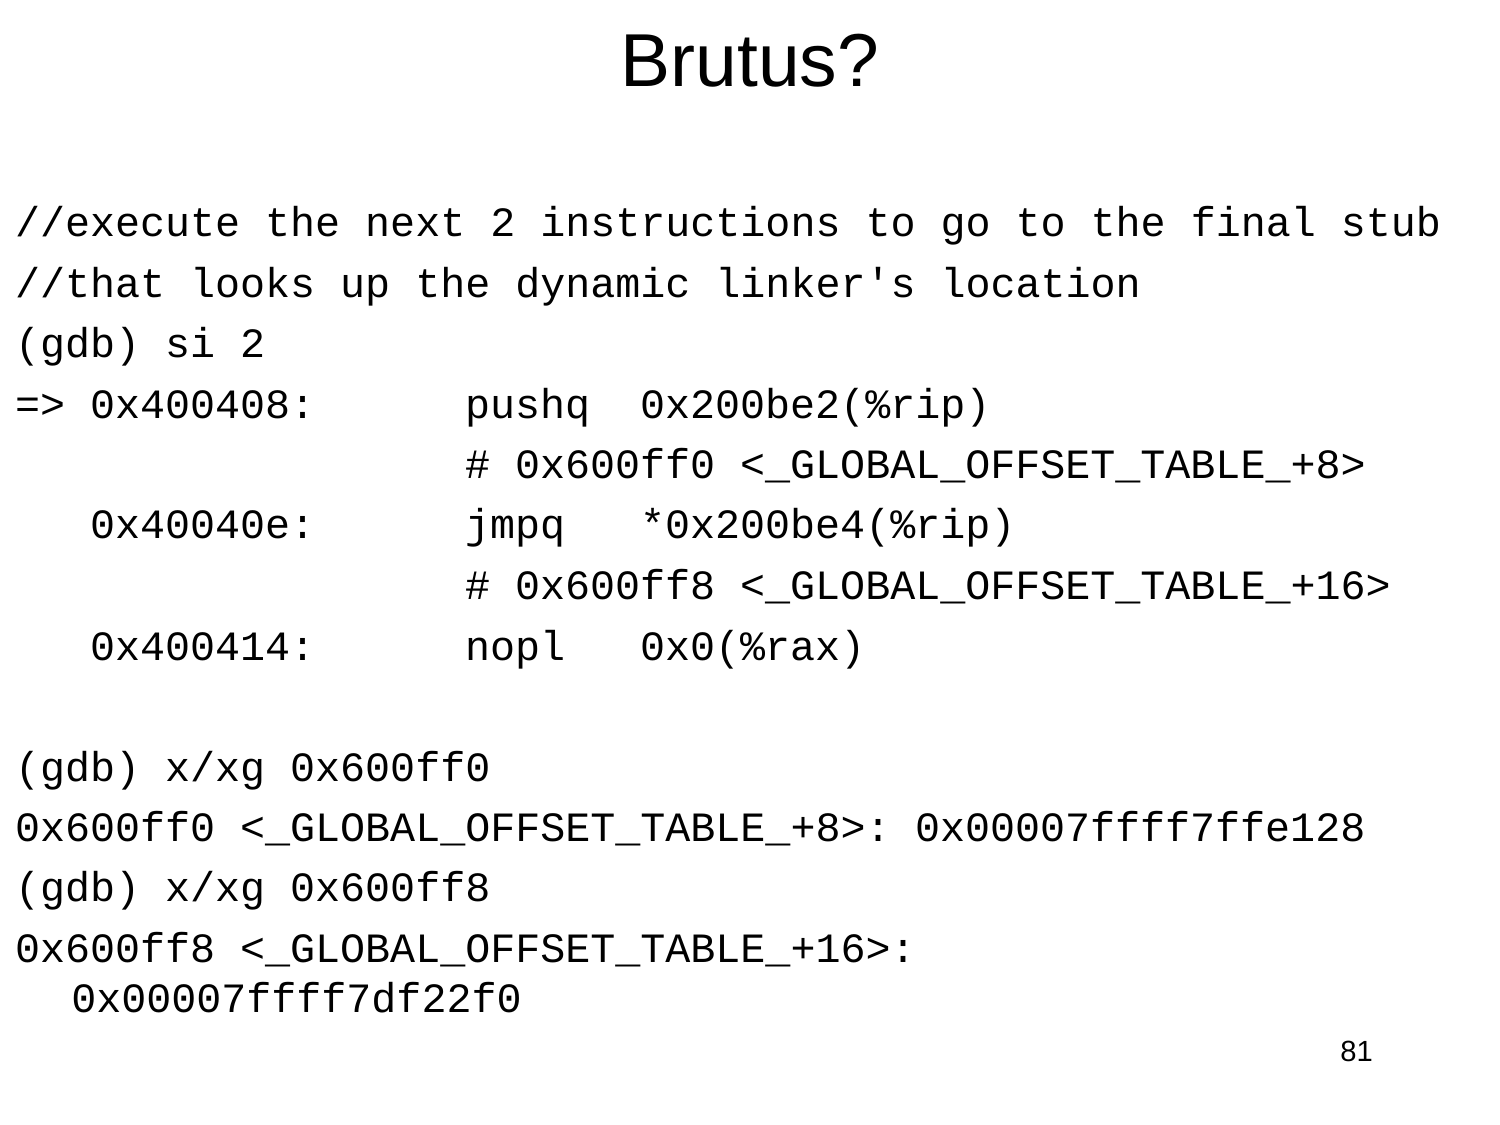

# Brutus?
//execute the next 2 instructions to go to the final stub
//that looks up the dynamic linker's location
(gdb) si 2
=> 0x400408:	pushq 0x200be2(%rip)
				# 0x600ff0 <_GLOBAL_OFFSET_TABLE_+8>
 0x40040e:	jmpq *0x200be4(%rip)
				# 0x600ff8 <_GLOBAL_OFFSET_TABLE_+16>
 0x400414:	nopl 0x0(%rax)
(gdb) x/xg 0x600ff0
0x600ff0 <_GLOBAL_OFFSET_TABLE_+8>:	0x00007ffff7ffe128
(gdb) x/xg 0x600ff8
0x600ff8 <_GLOBAL_OFFSET_TABLE_+16>:	0x00007ffff7df22f0